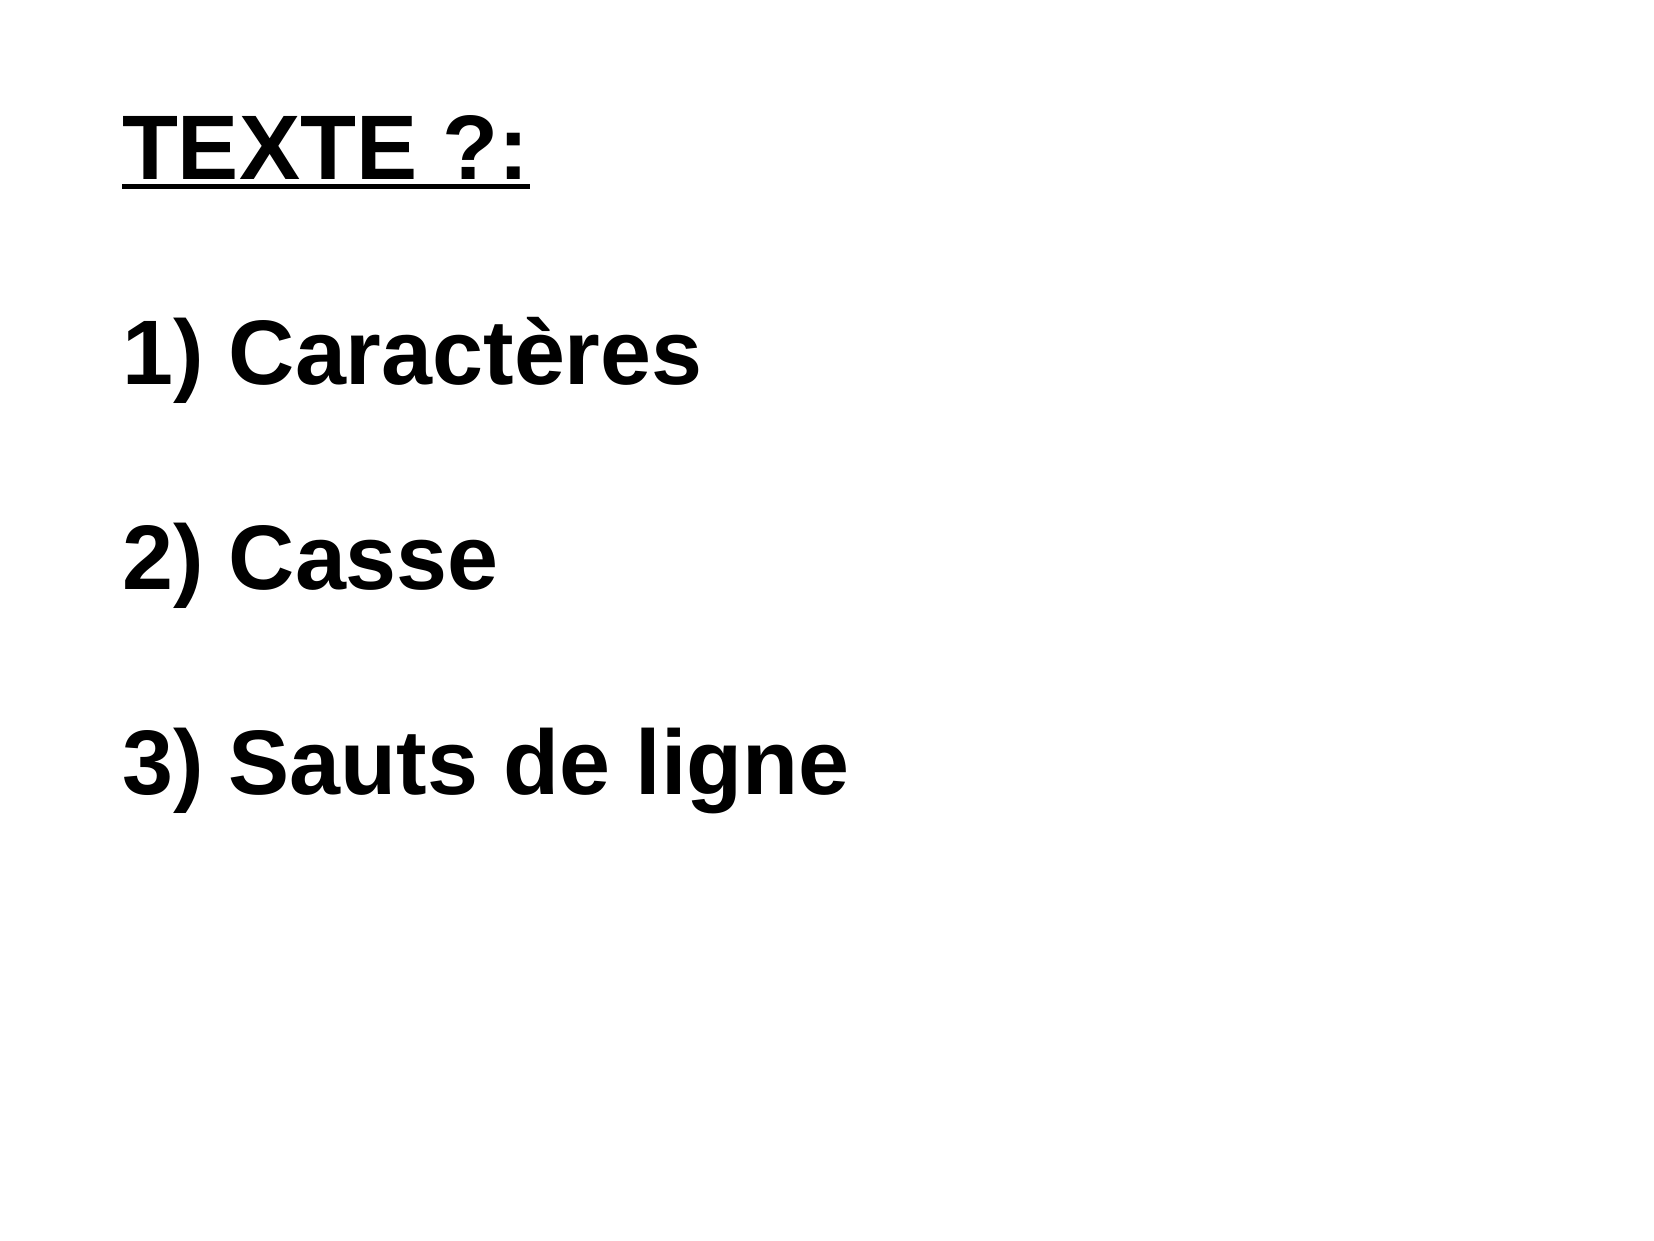

TEXTE ?:
1) Caractères
2) Casse
3) Sauts de ligne